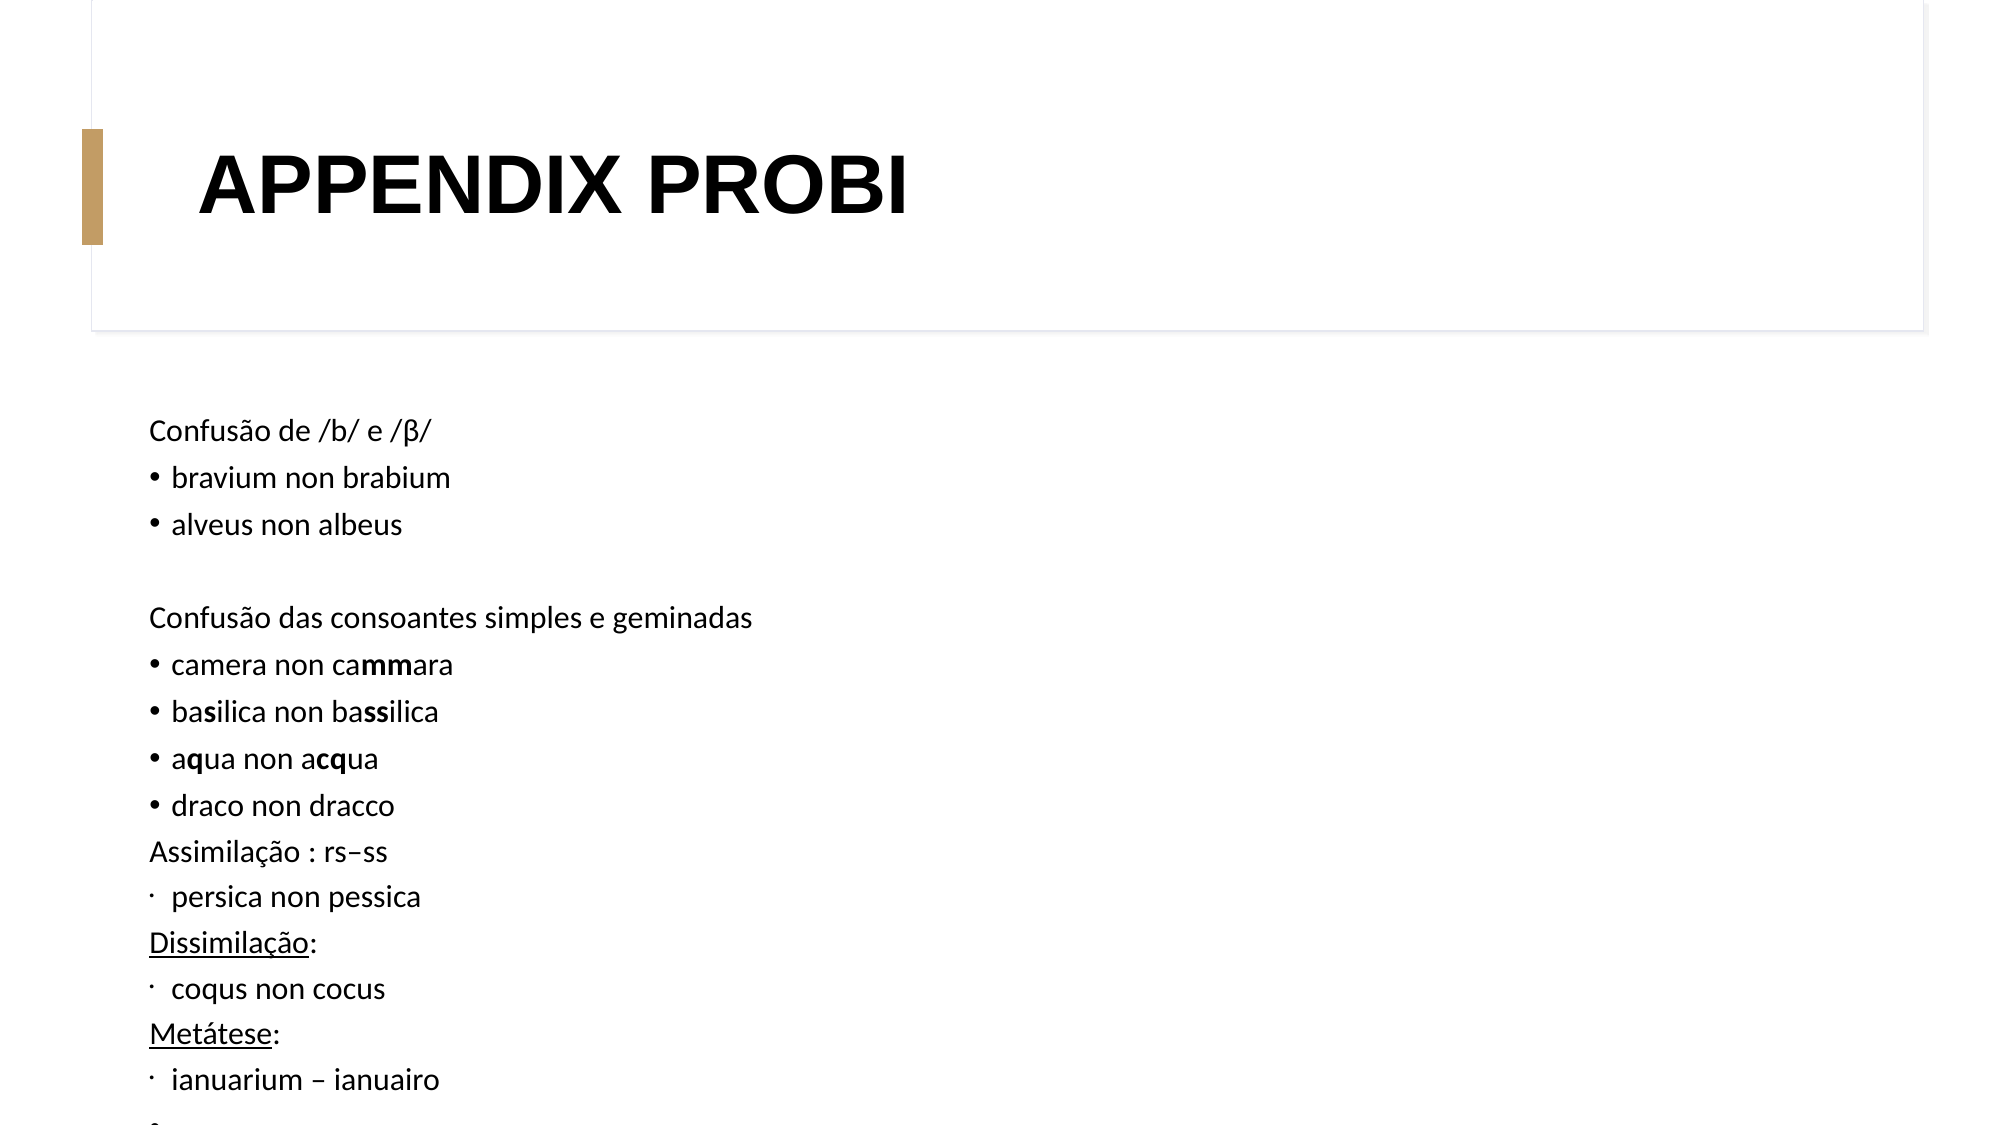

# APPENDIX PROBI
Confusão de /b/ e /β/
bravium non brabium
alveus non albeus
Confusão das consoantes simples e geminadas
camera non cammara
basilica non bassilica
aqua non acqua
draco non dracco
Assimilação : rs–ss
persica non pessica
Dissimilação:
coqus non cocus
Metátese:
ianuarium – ianuairo